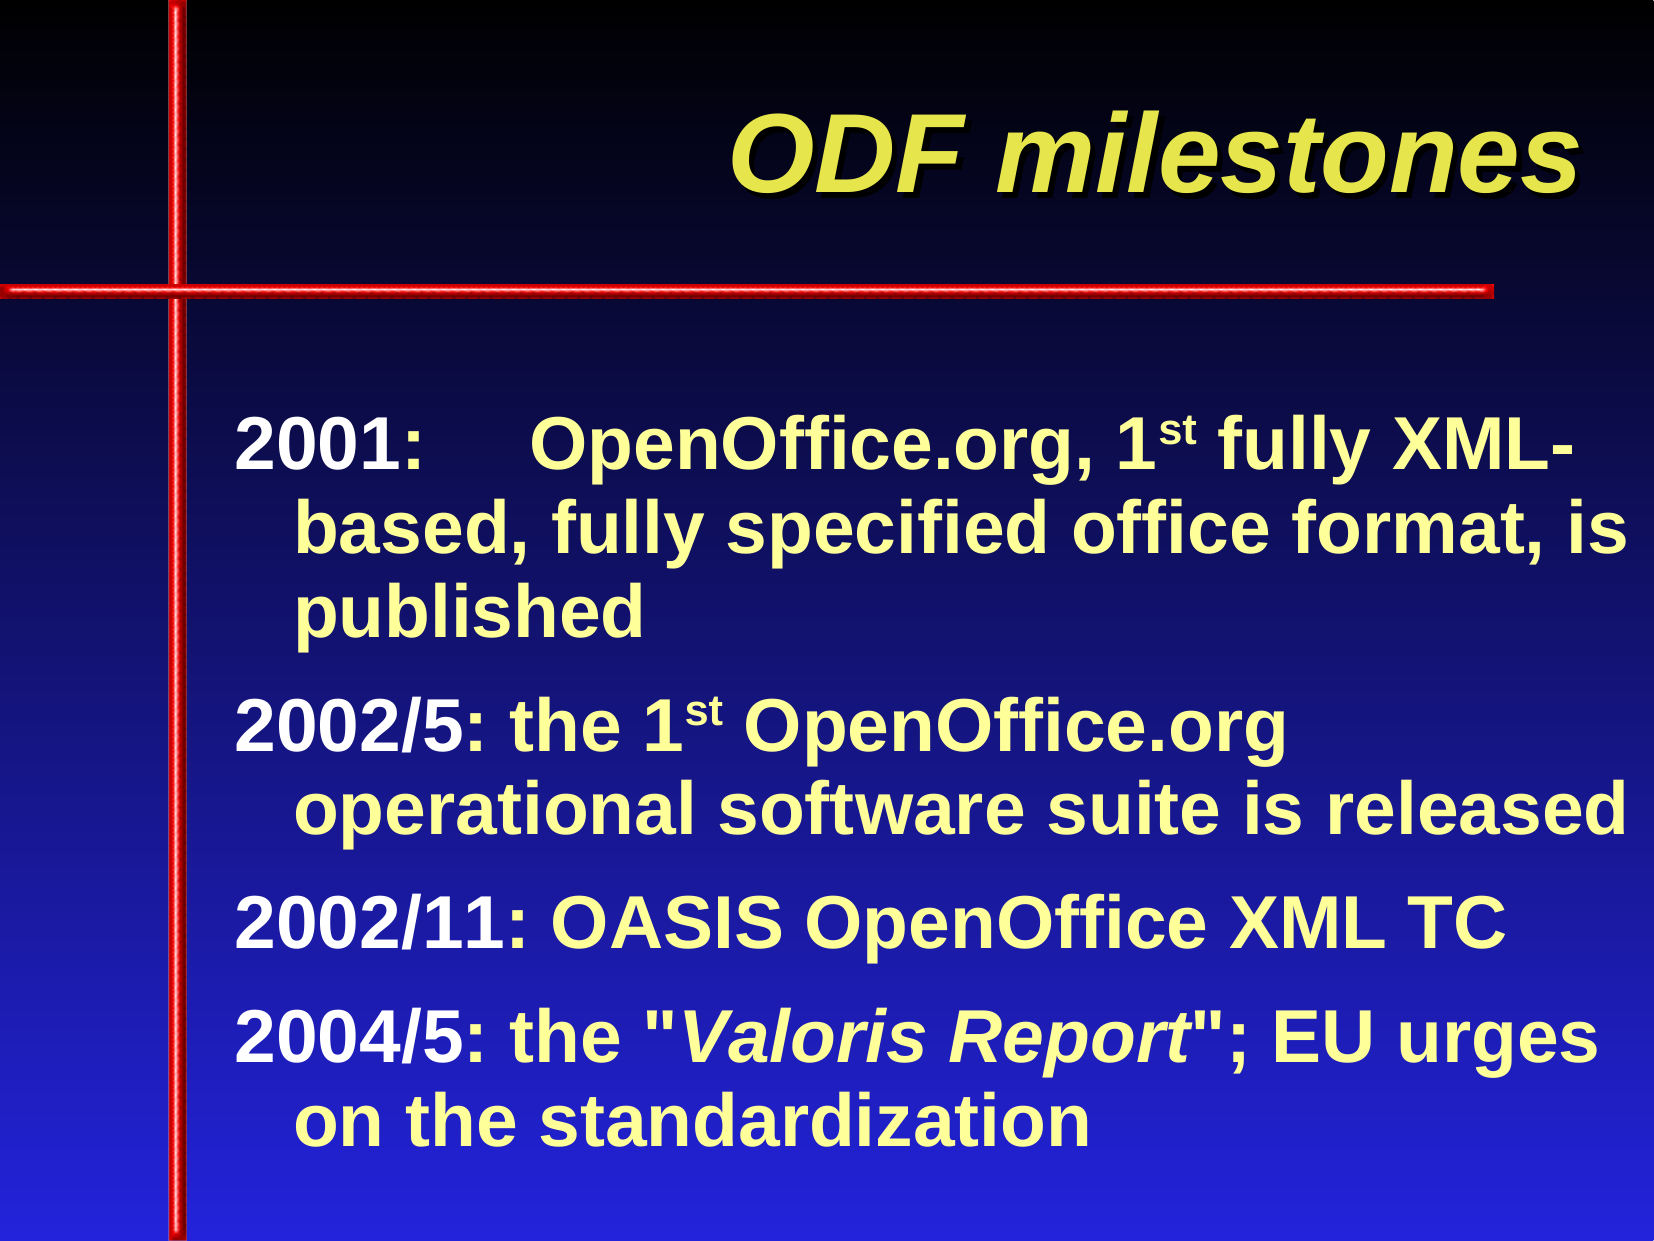

# ODF milestones
2001:	OpenOffice.org, 1st fully XML-based, fully specified office format, is published
2002/5: the 1st OpenOffice.org operational software suite is released
2002/11: OASIS OpenOffice XML TC
2004/5: the "Valoris Report"; EU urges on the standardization